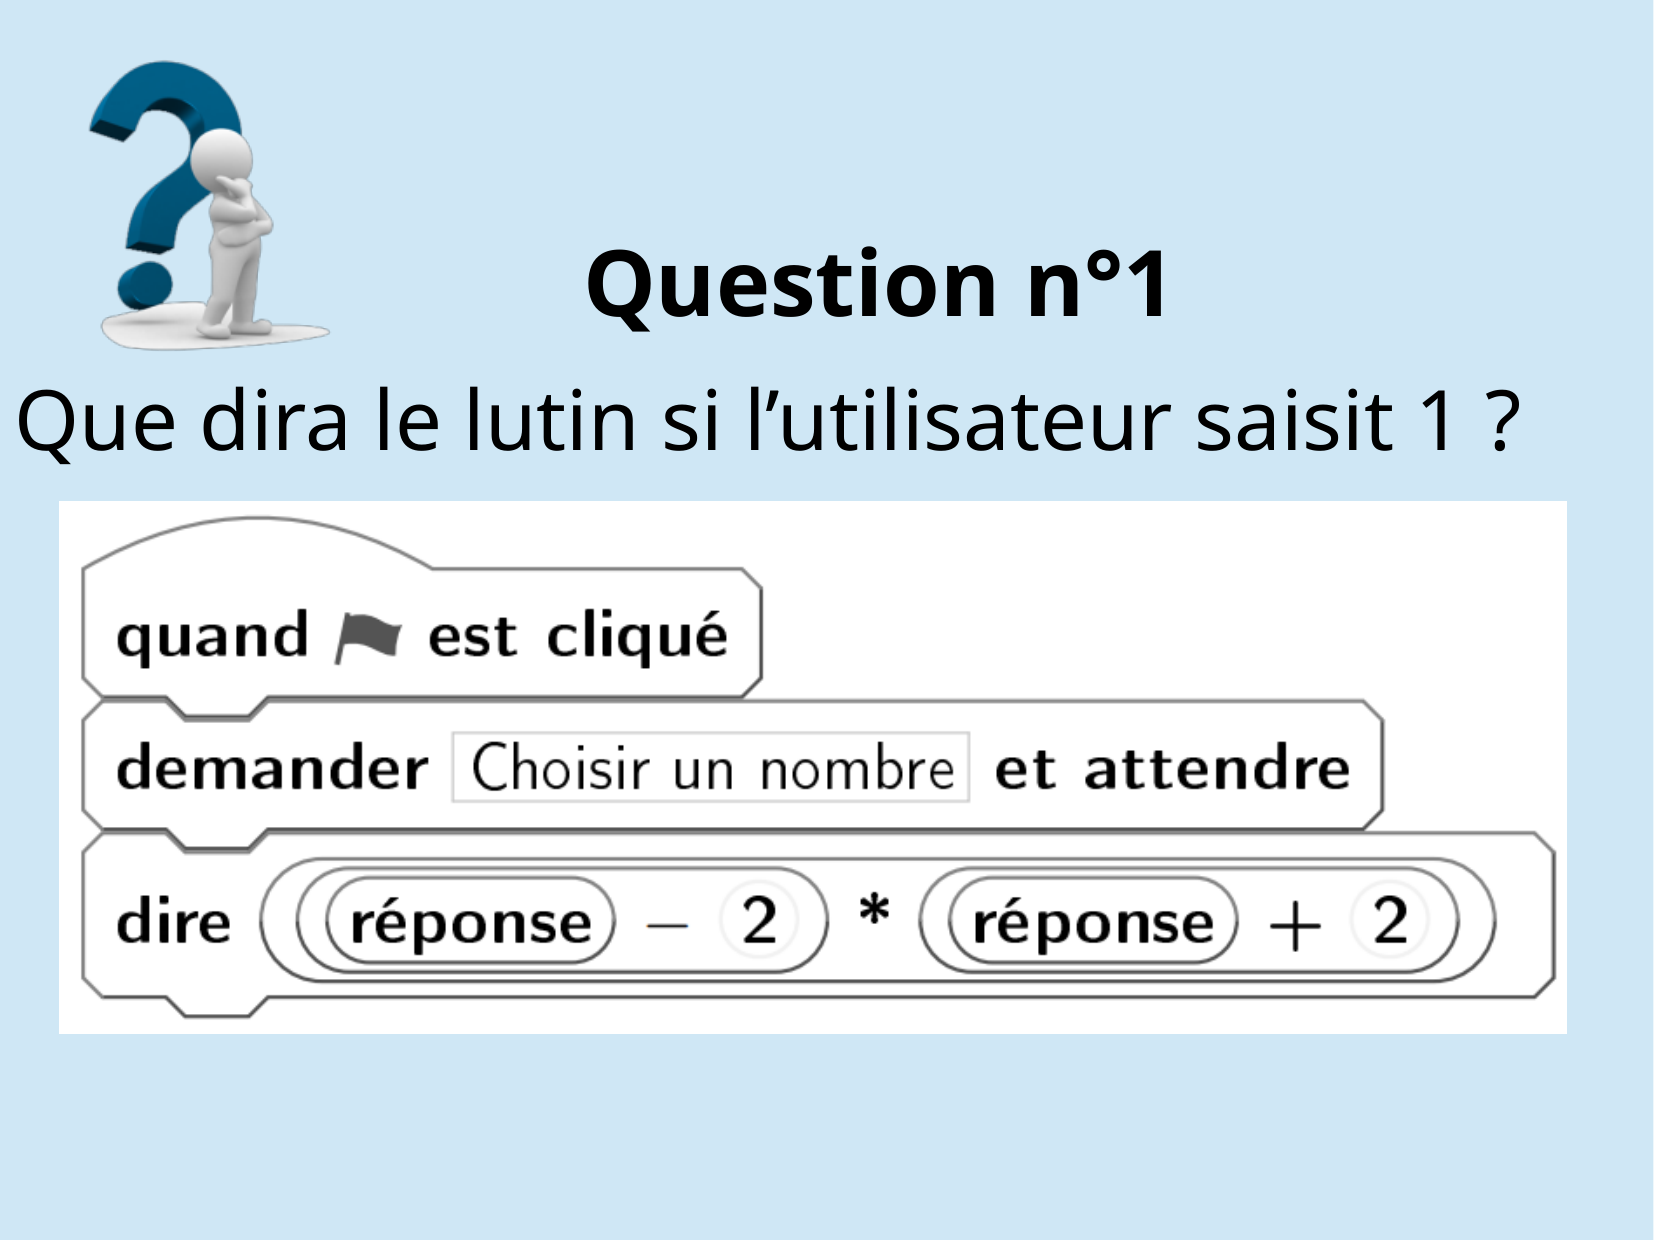

# Question n°1
Que dira le lutin si l’utilisateur saisit 1 ?